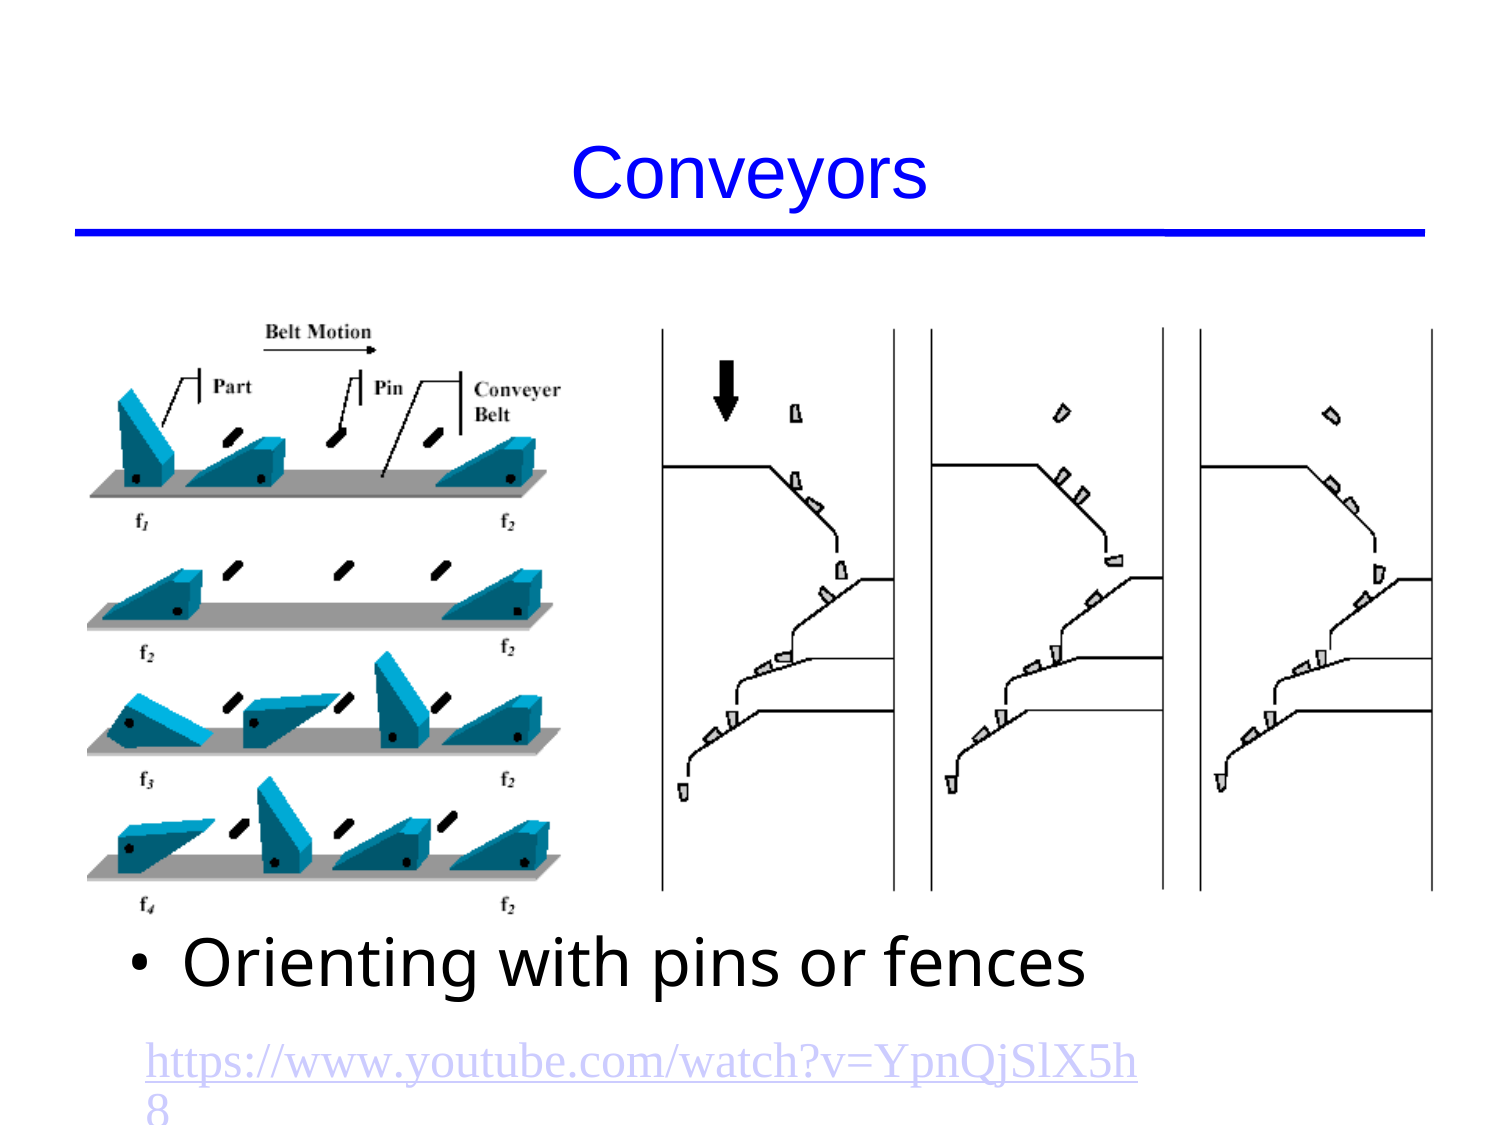

# Conveyors
Orienting with pins or fences
https://www.youtube.com/watch?v=YpnQjSlX5h8